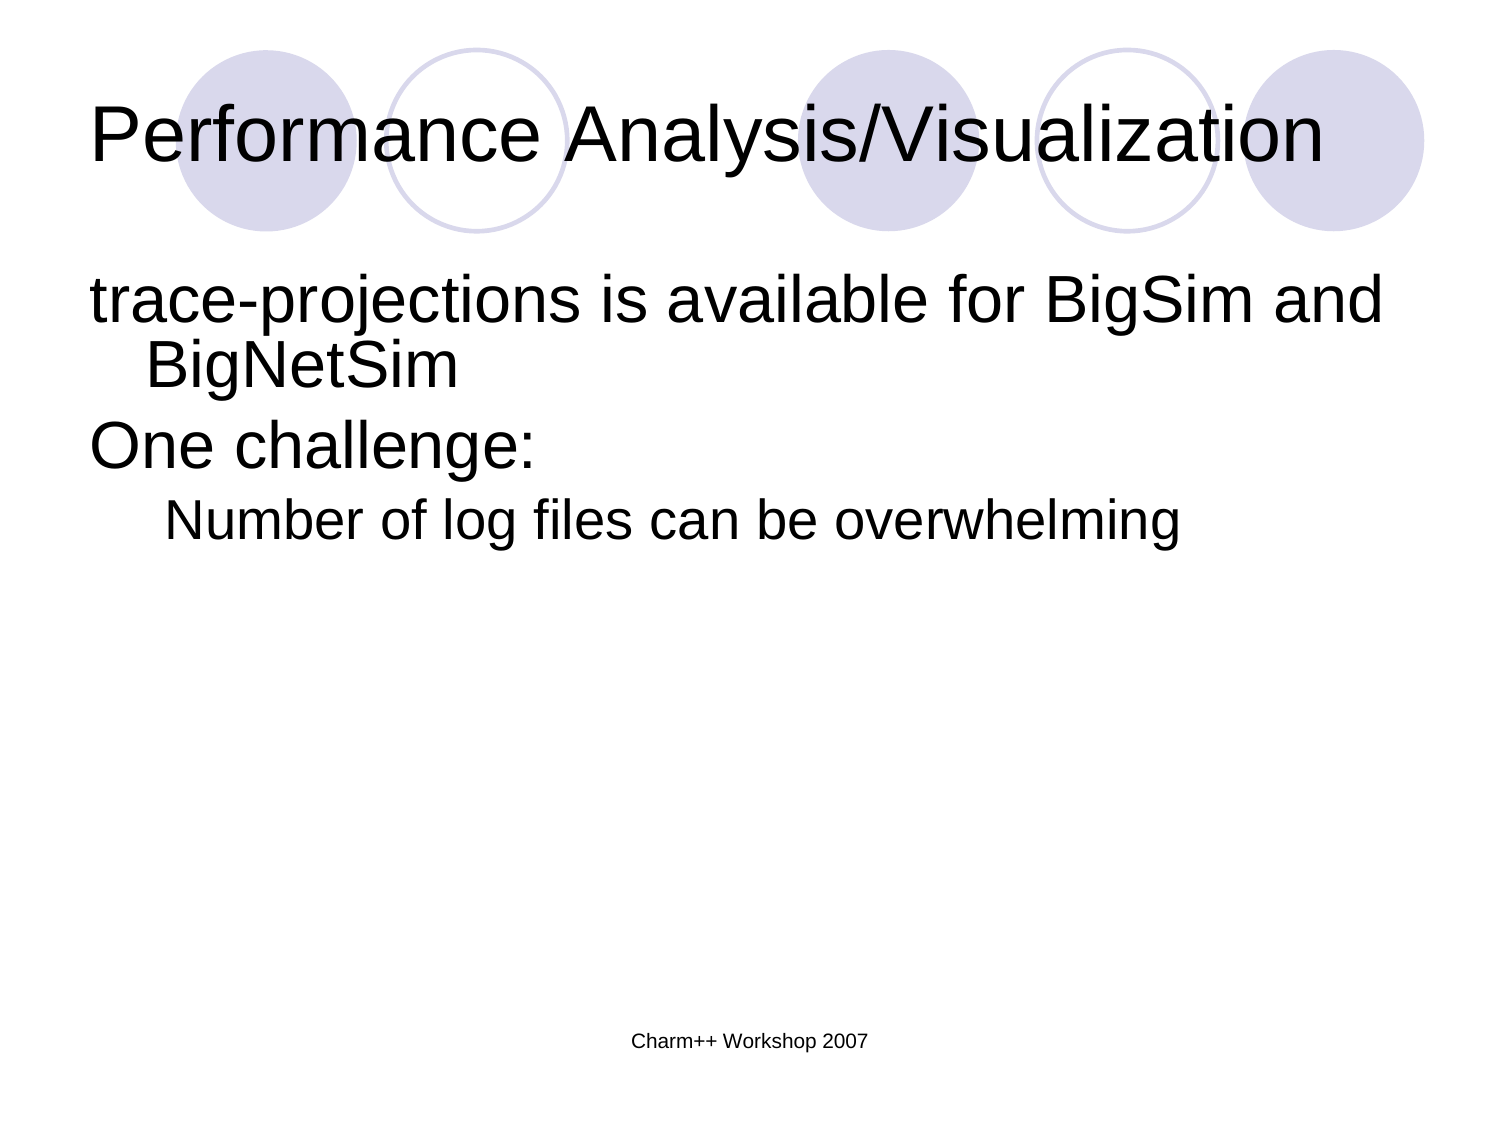

# Performance Analysis/Visualization
trace-projections is available for BigSim and BigNetSim
One challenge:
Number of log files can be overwhelming
Charm++ Workshop 2007